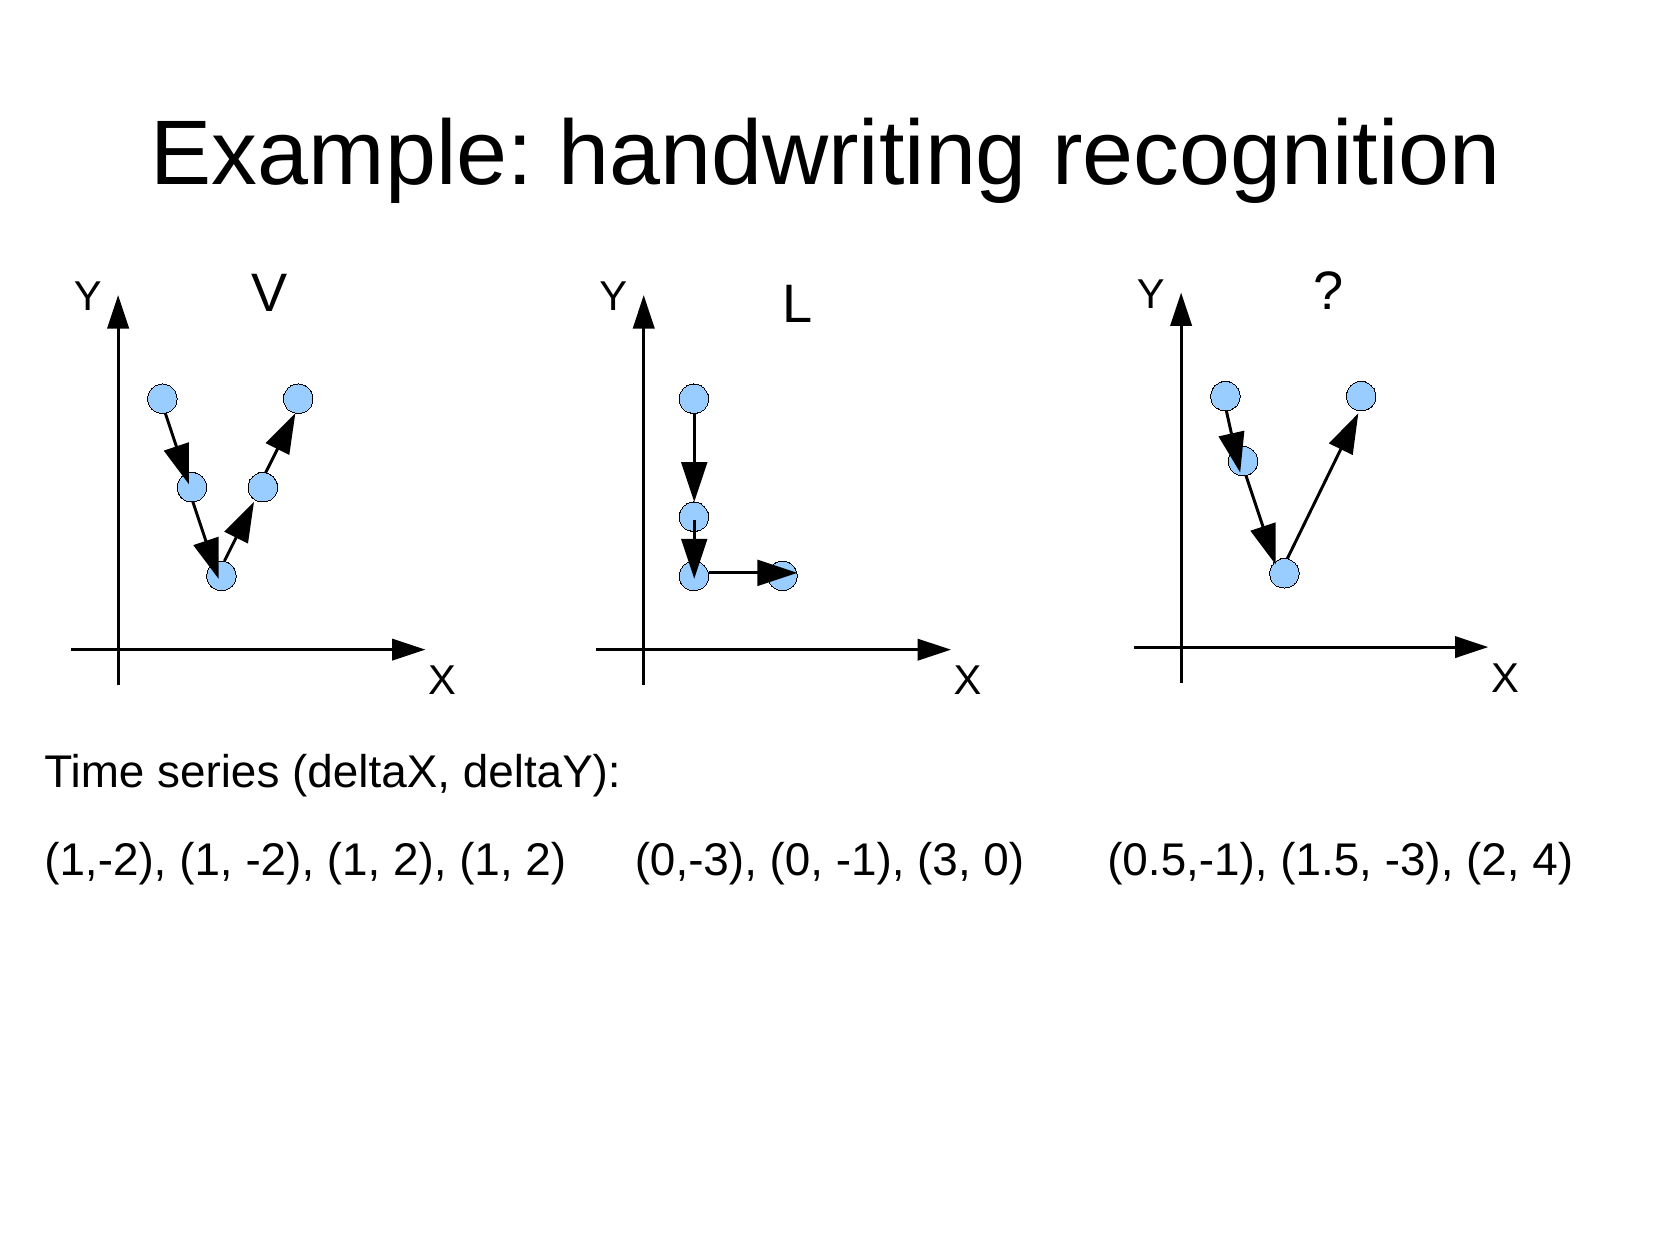

# Example: handwriting recognition
?
V
Y
Y
L
Y
X
X
X
Time series (deltaX, deltaY):
(1,-2), (1, -2), (1, 2), (1, 2)
(0,-3), (0, -1), (3, 0)
(0.5,-1), (1.5, -3), (2, 4)